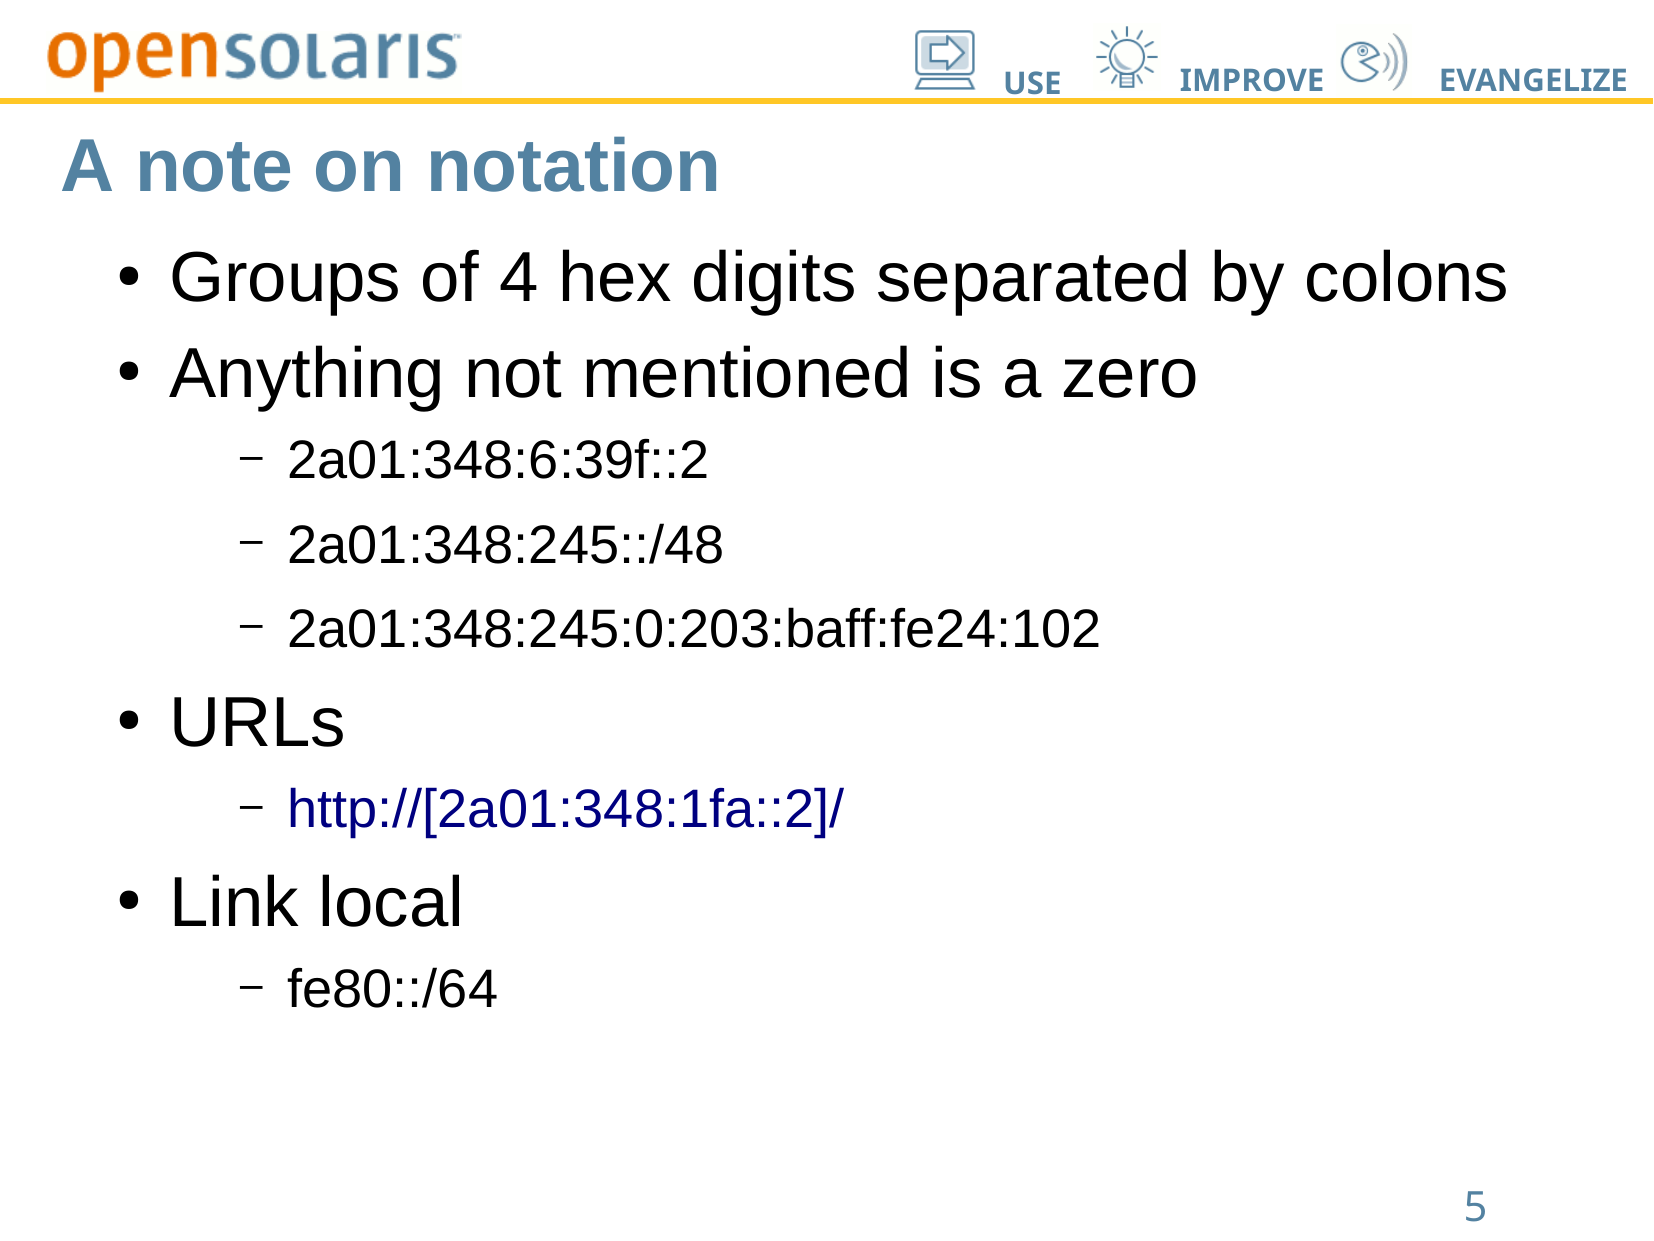

# A note on notation
Groups of 4 hex digits separated by colons
Anything not mentioned is a zero
2a01:348:6:39f::2
2a01:348:245::/48
2a01:348:245:0:203:baff:fe24:102
URLs
http://[2a01:348:1fa::2]/
Link local
fe80::/64